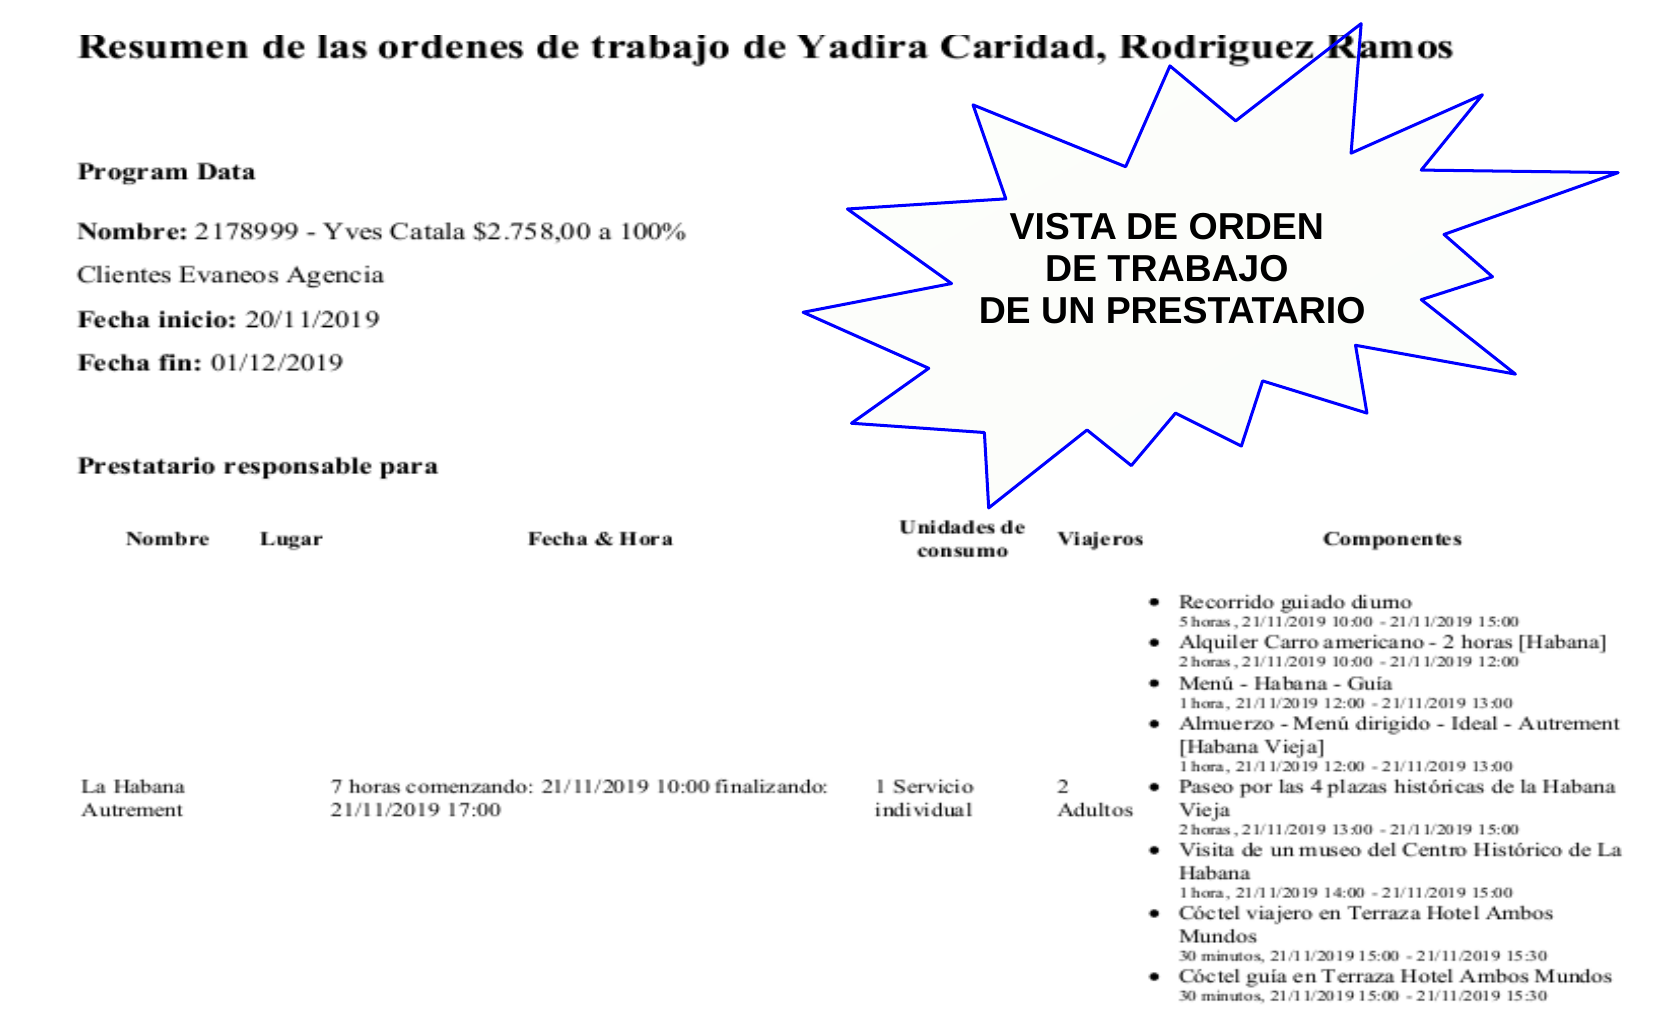

VISTA DE ORDEN
DE TRABAJO
DE UN PRESTATARIO